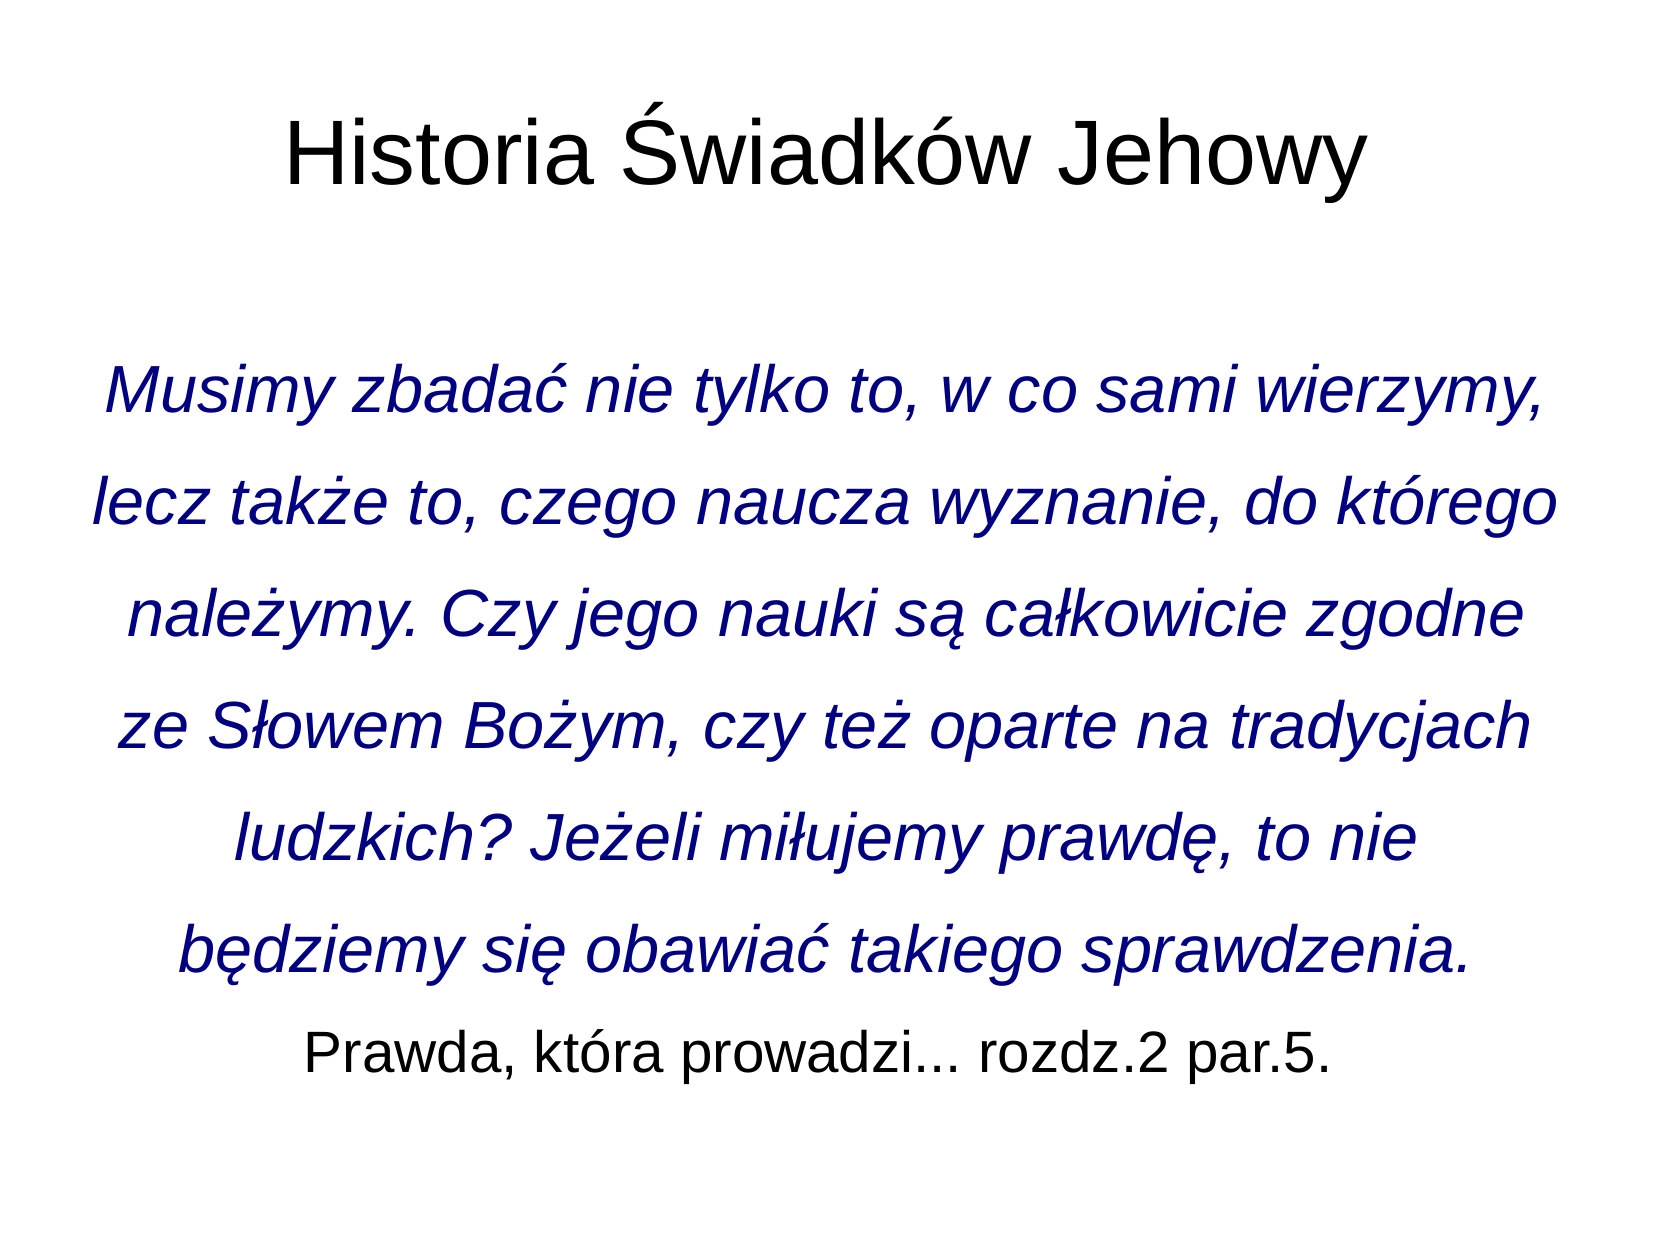

# Historia Świadków Jehowy
Musimy zbadać nie tylko to, w co sami wierzymy, lecz także to, czego naucza wyznanie, do którego należymy. Czy jego nauki są całkowicie zgodne ze Słowem Bożym, czy też oparte na tradycjach ludzkich? Jeżeli miłujemy prawdę, to nie będziemy się obawiać takiego sprawdzenia.
Prawda, która prowadzi... rozdz.2 par.5.